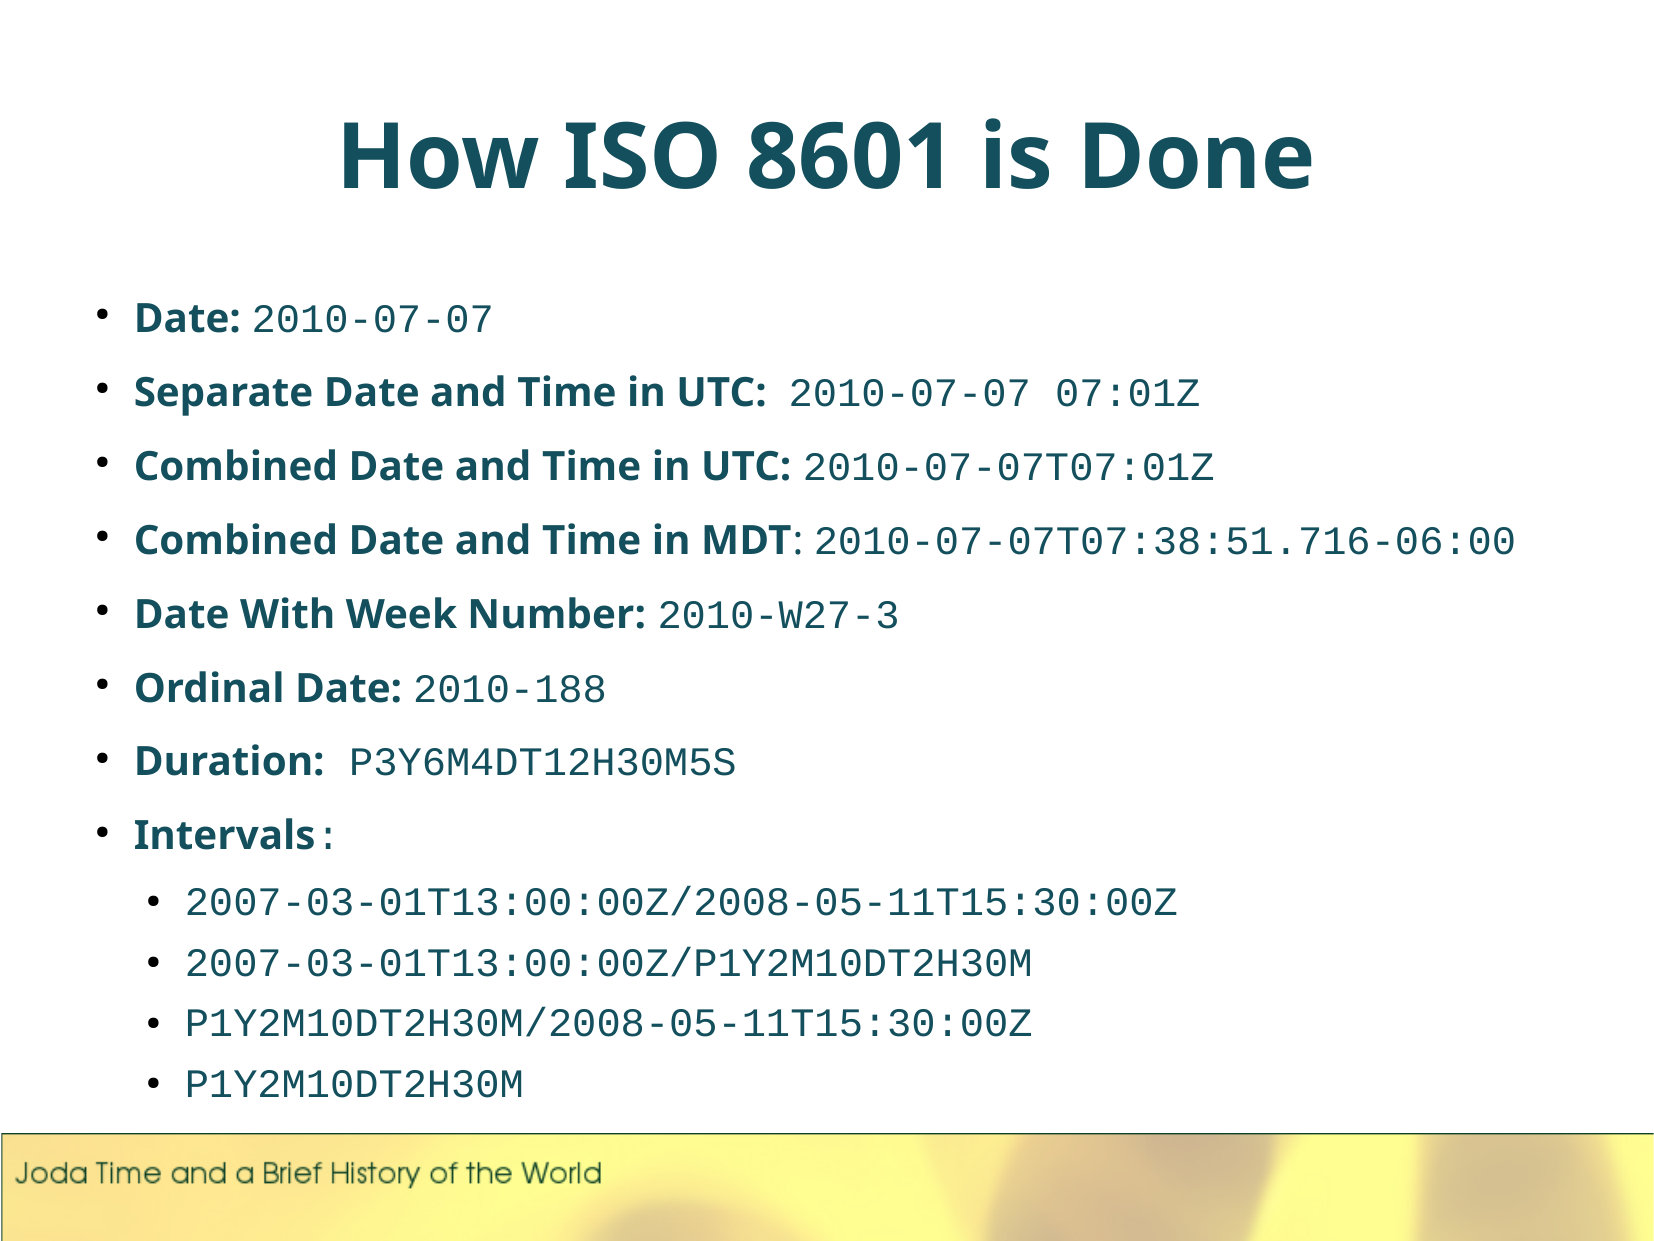

# How ISO 8601 is Done
Date: 2010-07-07
Separate Date and Time in UTC:  2010-07-07 07:01Z
Combined Date and Time in UTC: 2010-07-07T07:01Z
Combined Date and Time in MDT: 2010-07-07T07:38:51.716-06:00
Date With Week Number: 2010-W27-3
Ordinal Date: 2010-188
Duration: P3Y6M4DT12H30M5S
Intervals:
2007-03-01T13:00:00Z/2008-05-11T15:30:00Z
2007-03-01T13:00:00Z/P1Y2M10DT2H30M
P1Y2M10DT2H30M/2008-05-11T15:30:00Z
P1Y2M10DT2H30M